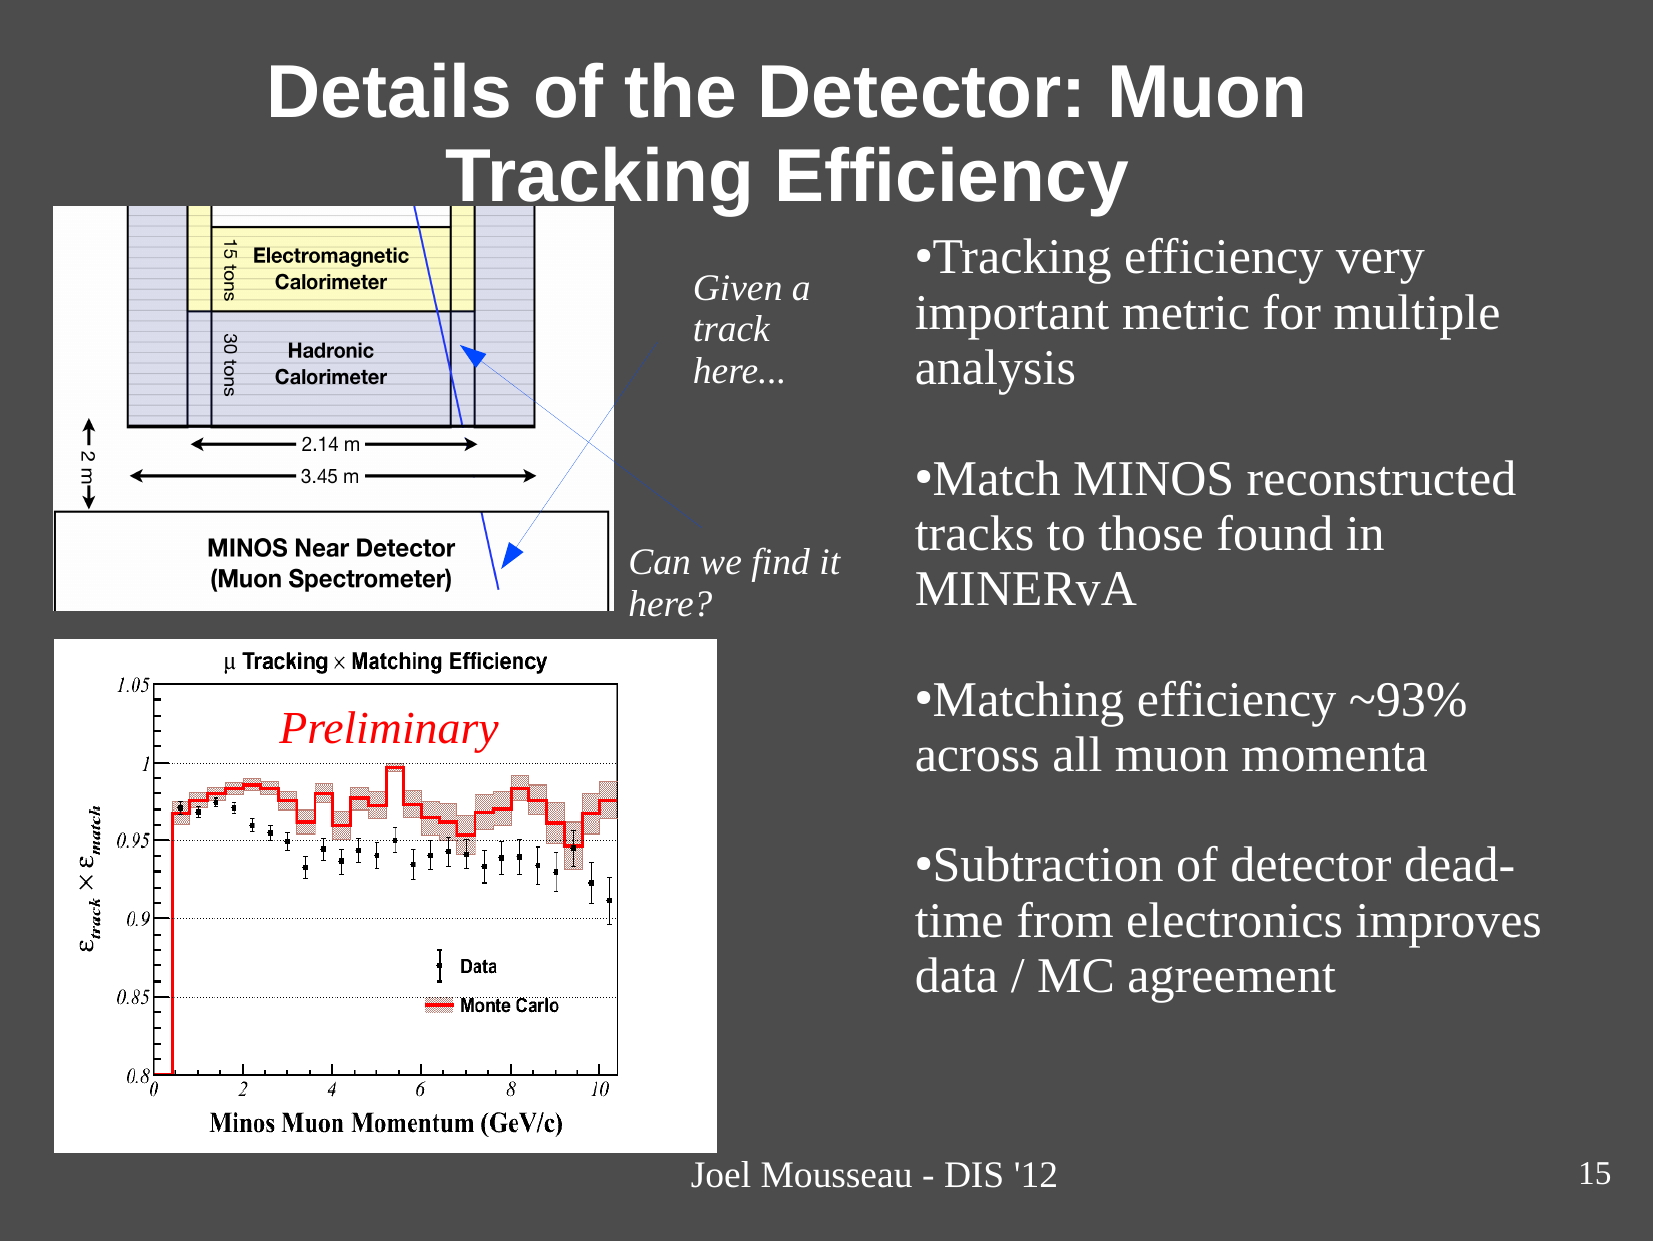

# Details of the Detector: Muon Tracking Efficiency
Tracking efficiency very important metric for multiple analysis
Match MINOS reconstructed tracks to those found in MINERvA
Matching efficiency ~93% across all muon momenta
Subtraction of detector dead-time from electronics improves data / MC agreement
Given a track here...
Can we find it here?
Preliminary
Joel Mousseau - DIS '12
15